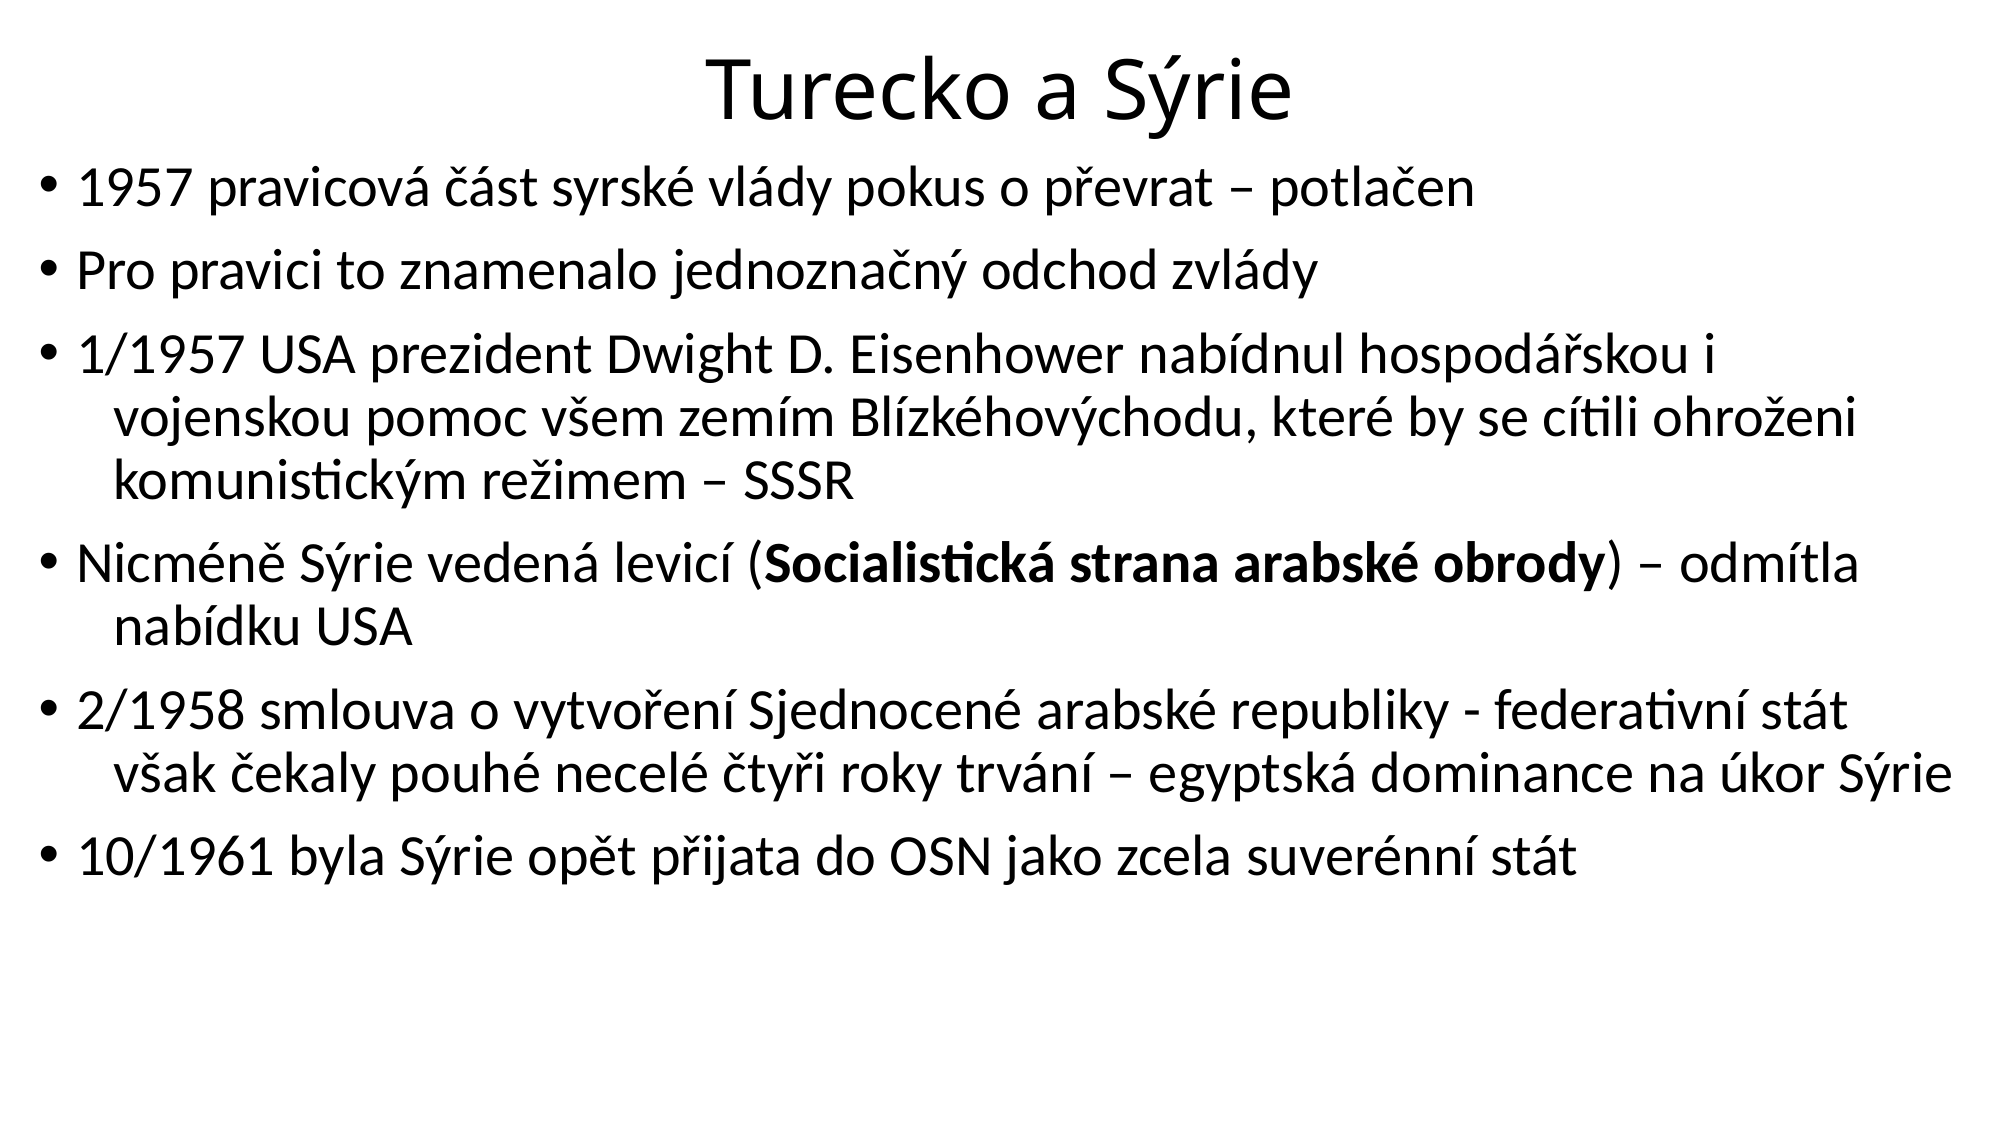

# Turecko a Sýrie
1957 pravicová část syrské vlády pokus o převrat – potlačen
Pro pravici to znamenalo jednoznačný odchod zvlády
1/1957 USA prezident Dwight D. Eisenhower nabídnul hospodářskou i vojenskou pomoc všem zemím Blízkéhovýchodu, které by se cítili ohroženi komunistickým režimem – SSSR
Nicméně Sýrie vedená levicí (Socialistická strana arabské obrody) – odmítla nabídku USA
2/1958 smlouva o vytvoření Sjednocené arabské republiky - federativní stát však čekaly pouhé necelé čtyři roky trvání – egyptská dominance na úkor Sýrie
10/1961 byla Sýrie opět přijata do OSN jako zcela suverénní stát